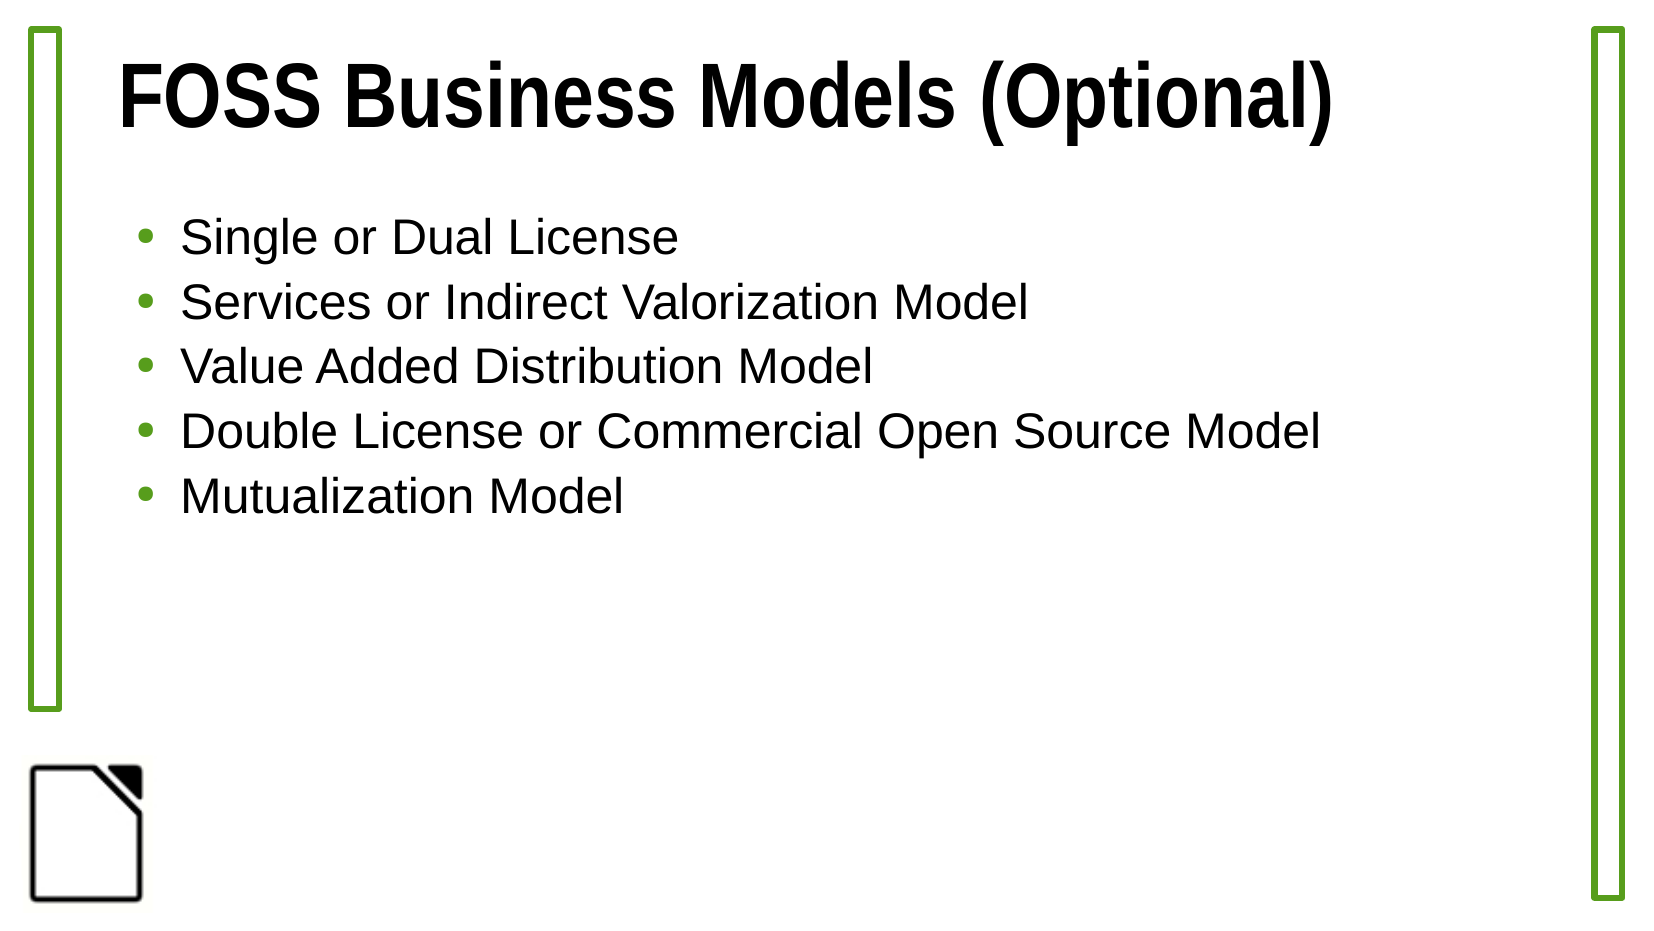

# FOSS Business Models (Optional)
Single or Dual License
Services or Indirect Valorization Model
Value Added Distribution Model
Double License or Commercial Open Source Model
Mutualization Model